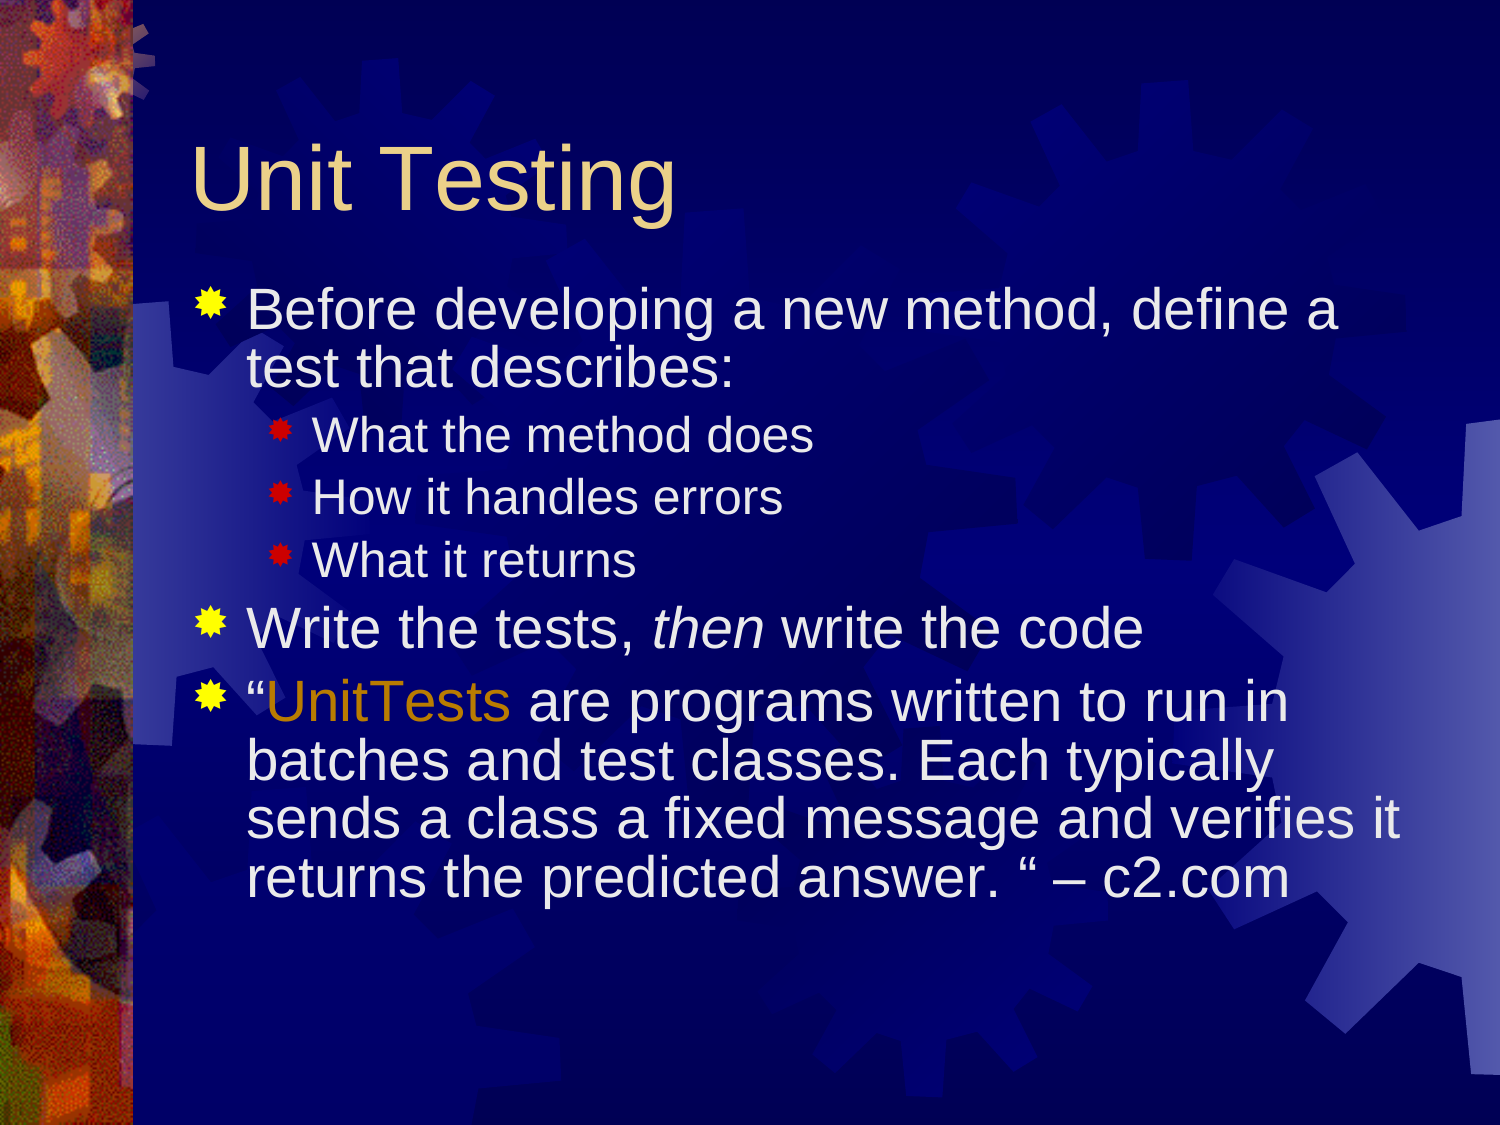

# Unit Testing
Before developing a new method, define a test that describes:
What the method does
How it handles errors
What it returns
Write the tests, then write the code
“UnitTests are programs written to run in batches and test classes. Each typically sends a class a fixed message and verifies it returns the predicted answer. “ – c2.com